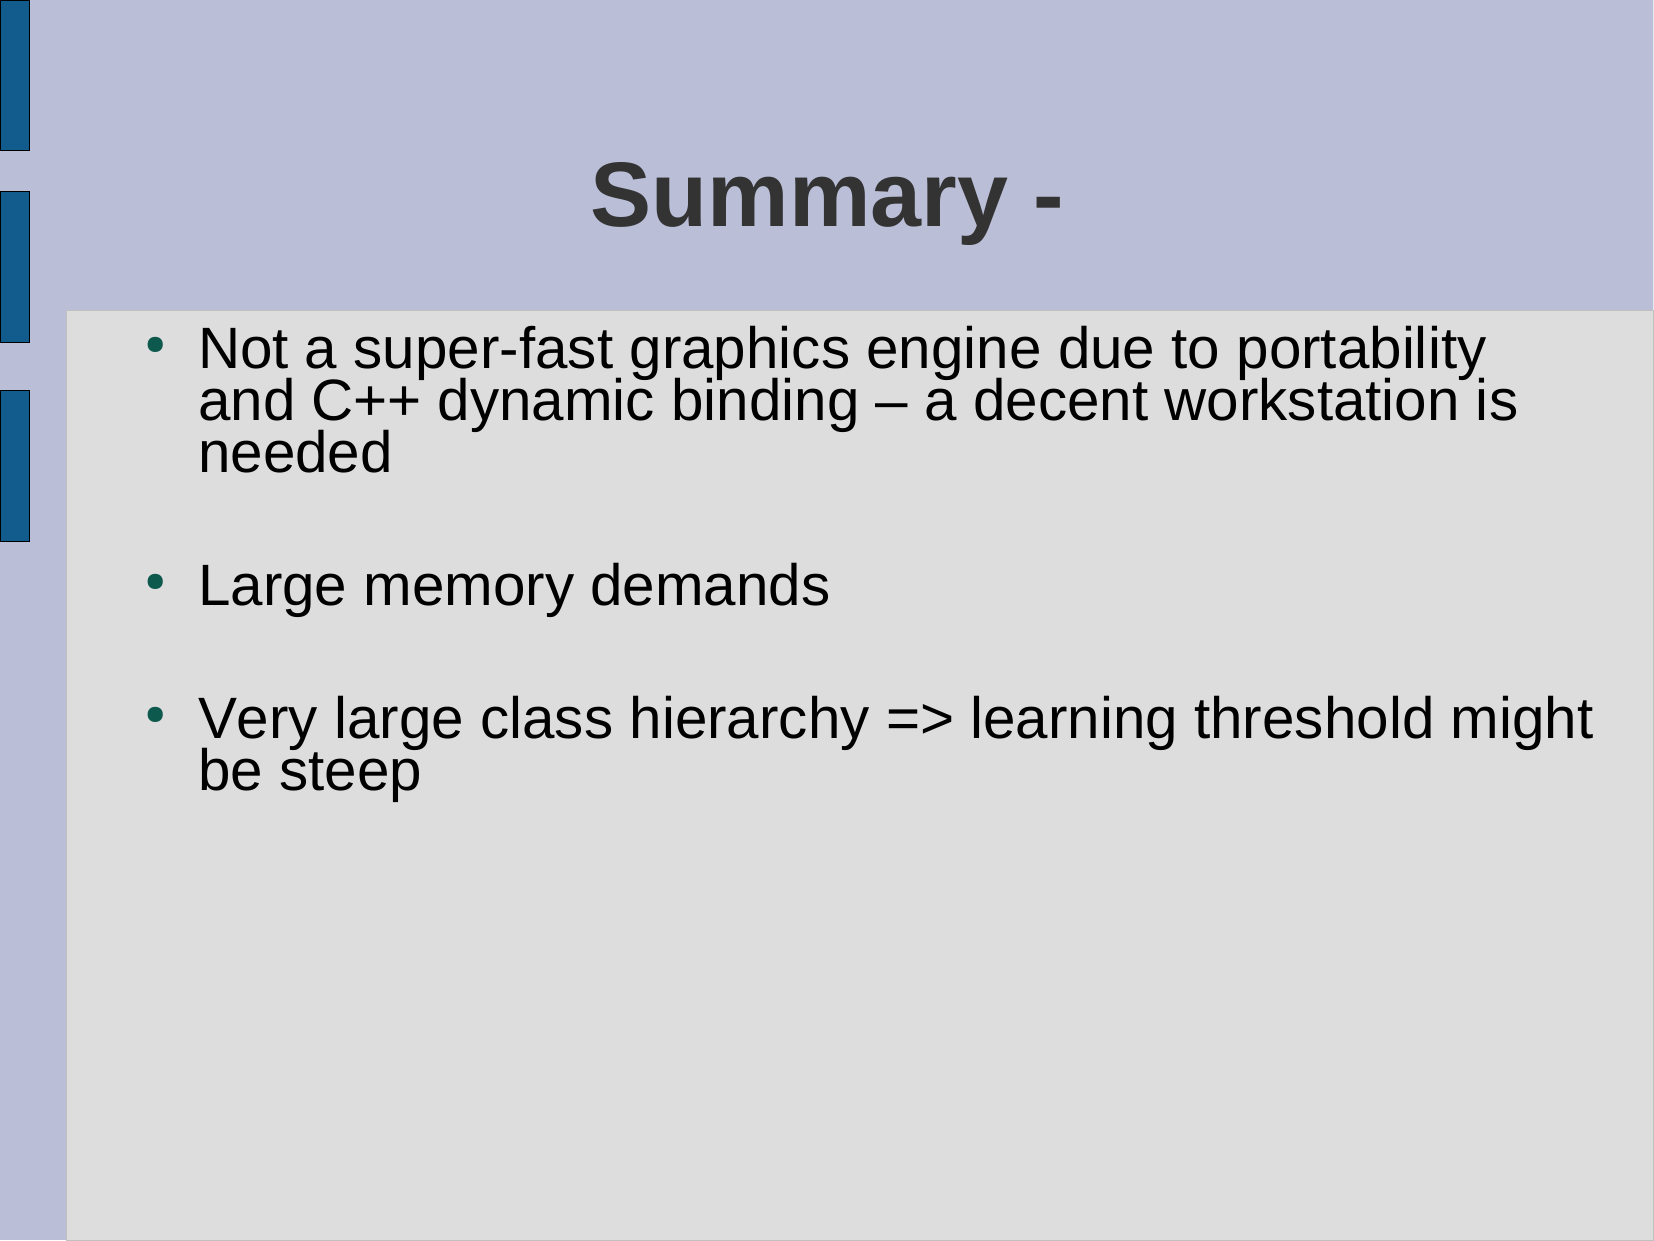

# Summary -
Not a super-fast graphics engine due to portability and C++ dynamic binding – a decent workstation is needed
Large memory demands
Very large class hierarchy => learning threshold might be steep